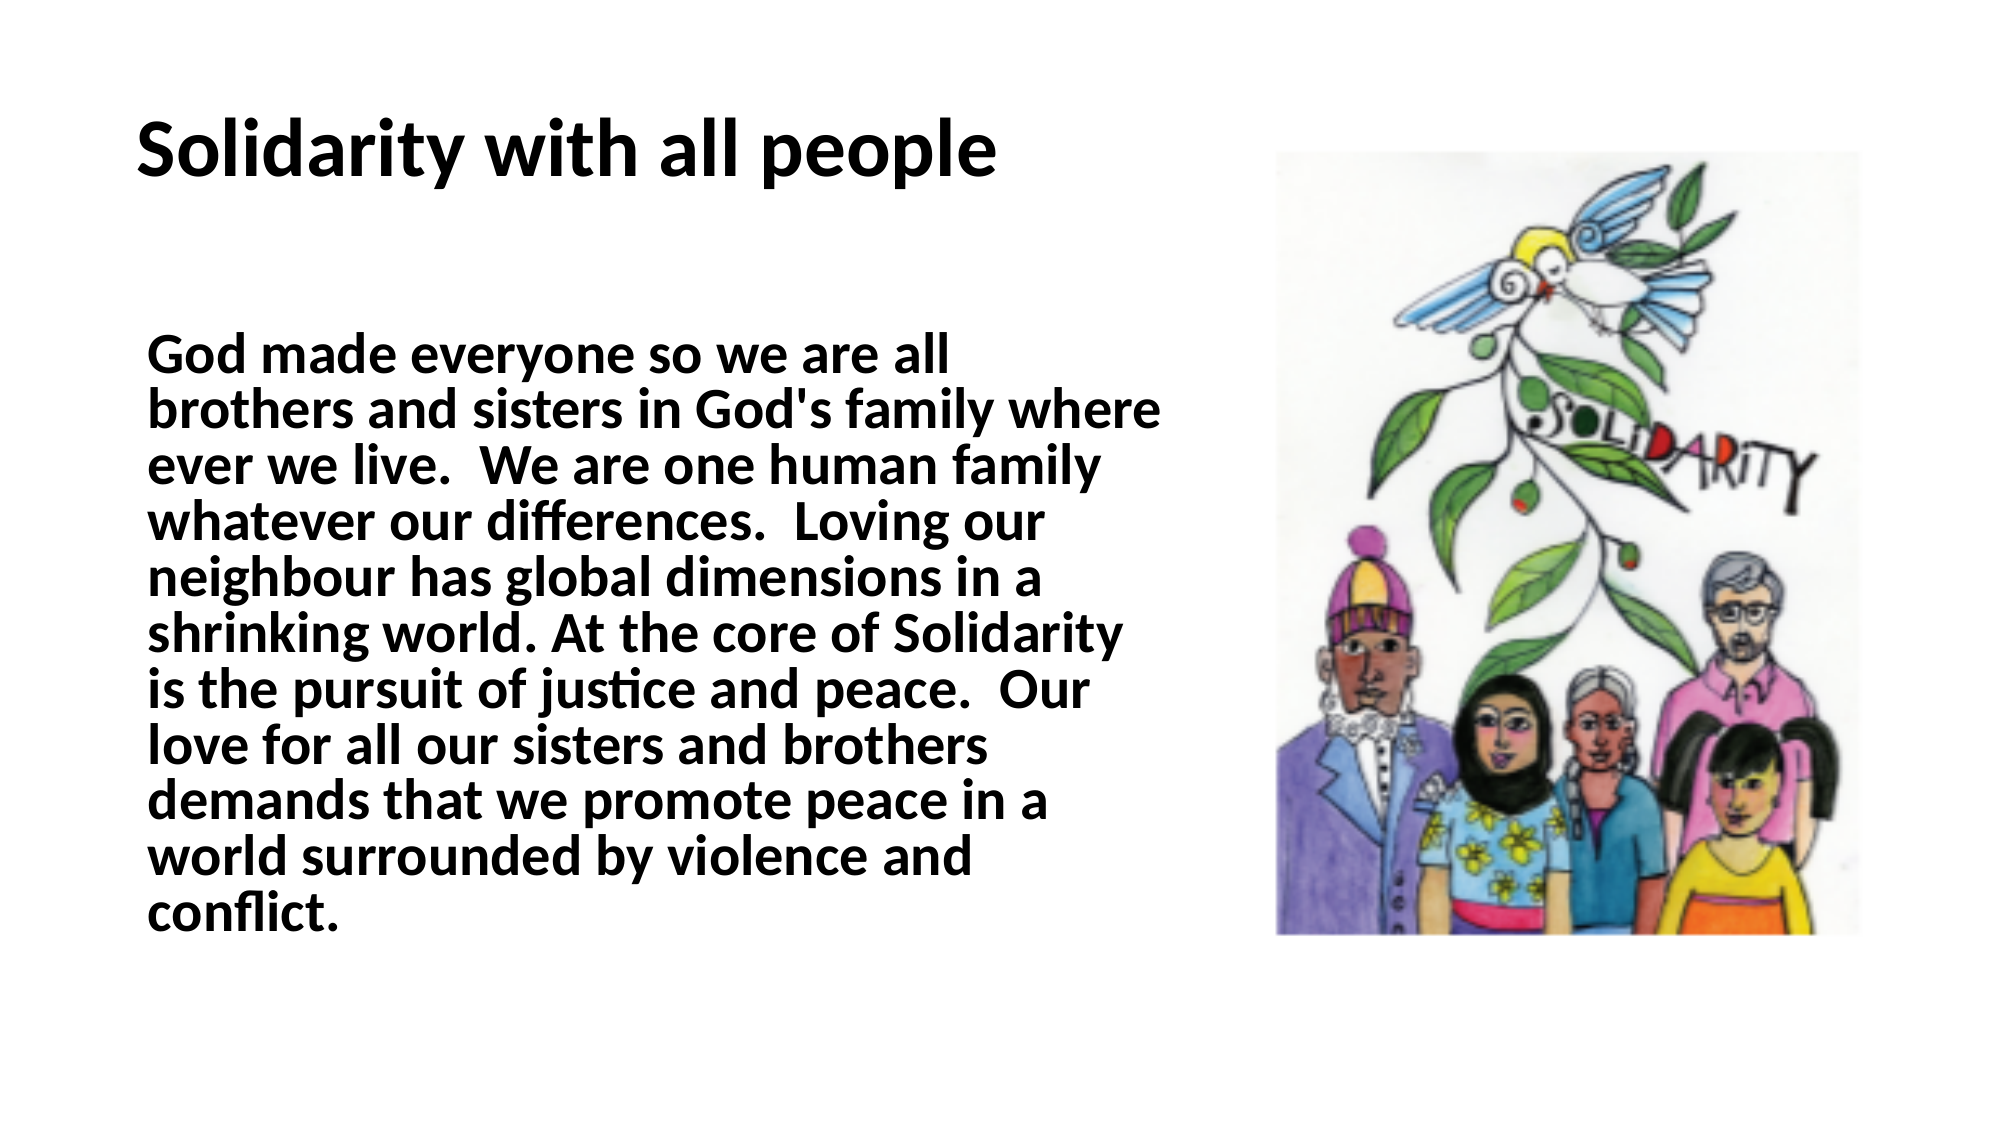

# Solidarity with all people
God made everyone so we are all brothers and sisters in God's family where ever we live.  We are one human family whatever our differences.  Loving our neighbour has global dimensions in a shrinking world. At the core of Solidarity is the pursuit of justice and peace.  Our love for all our sisters and brothers demands that we promote peace in a world surrounded by violence and conflict.